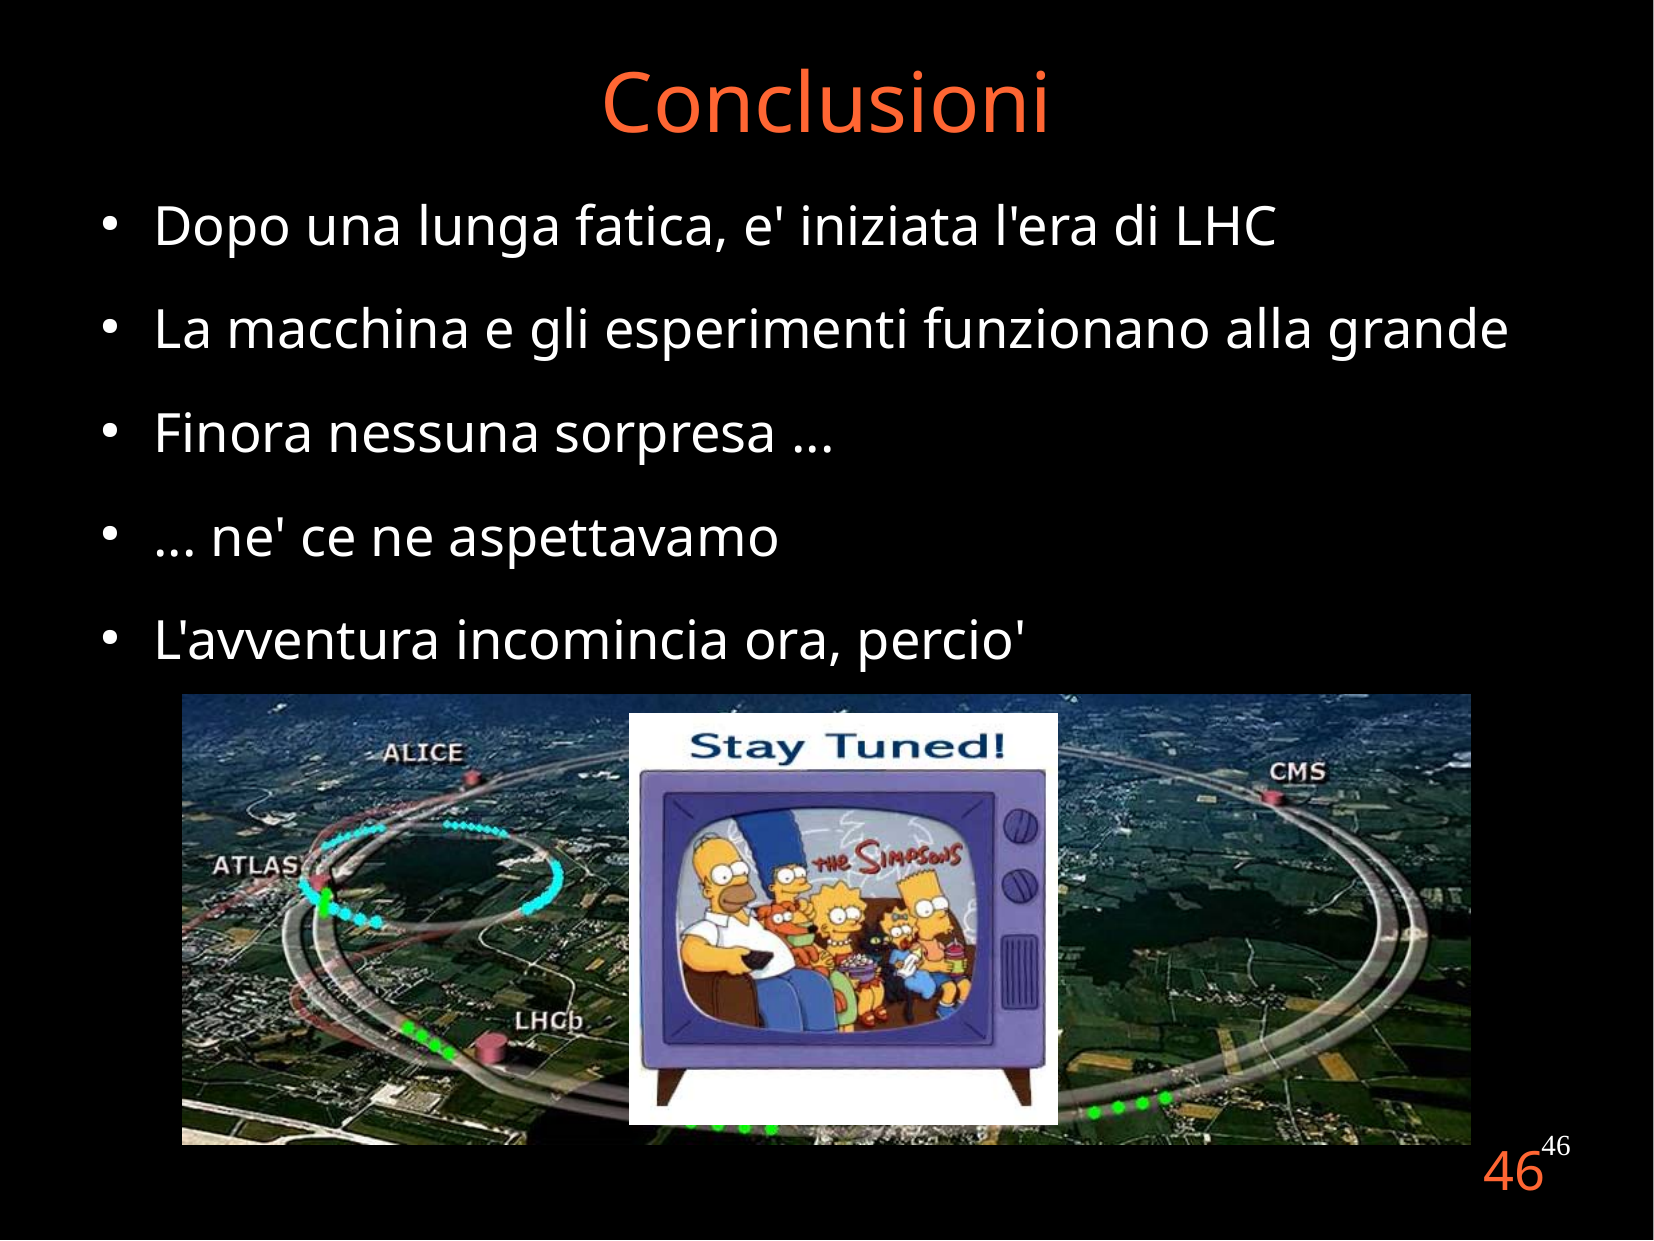

# Conclusioni
Dopo una lunga fatica, e' iniziata l'era di LHC
La macchina e gli esperimenti funzionano alla grande
Finora nessuna sorpresa ...
... ne' ce ne aspettavamo
L'avventura incomincia ora, percio'
46